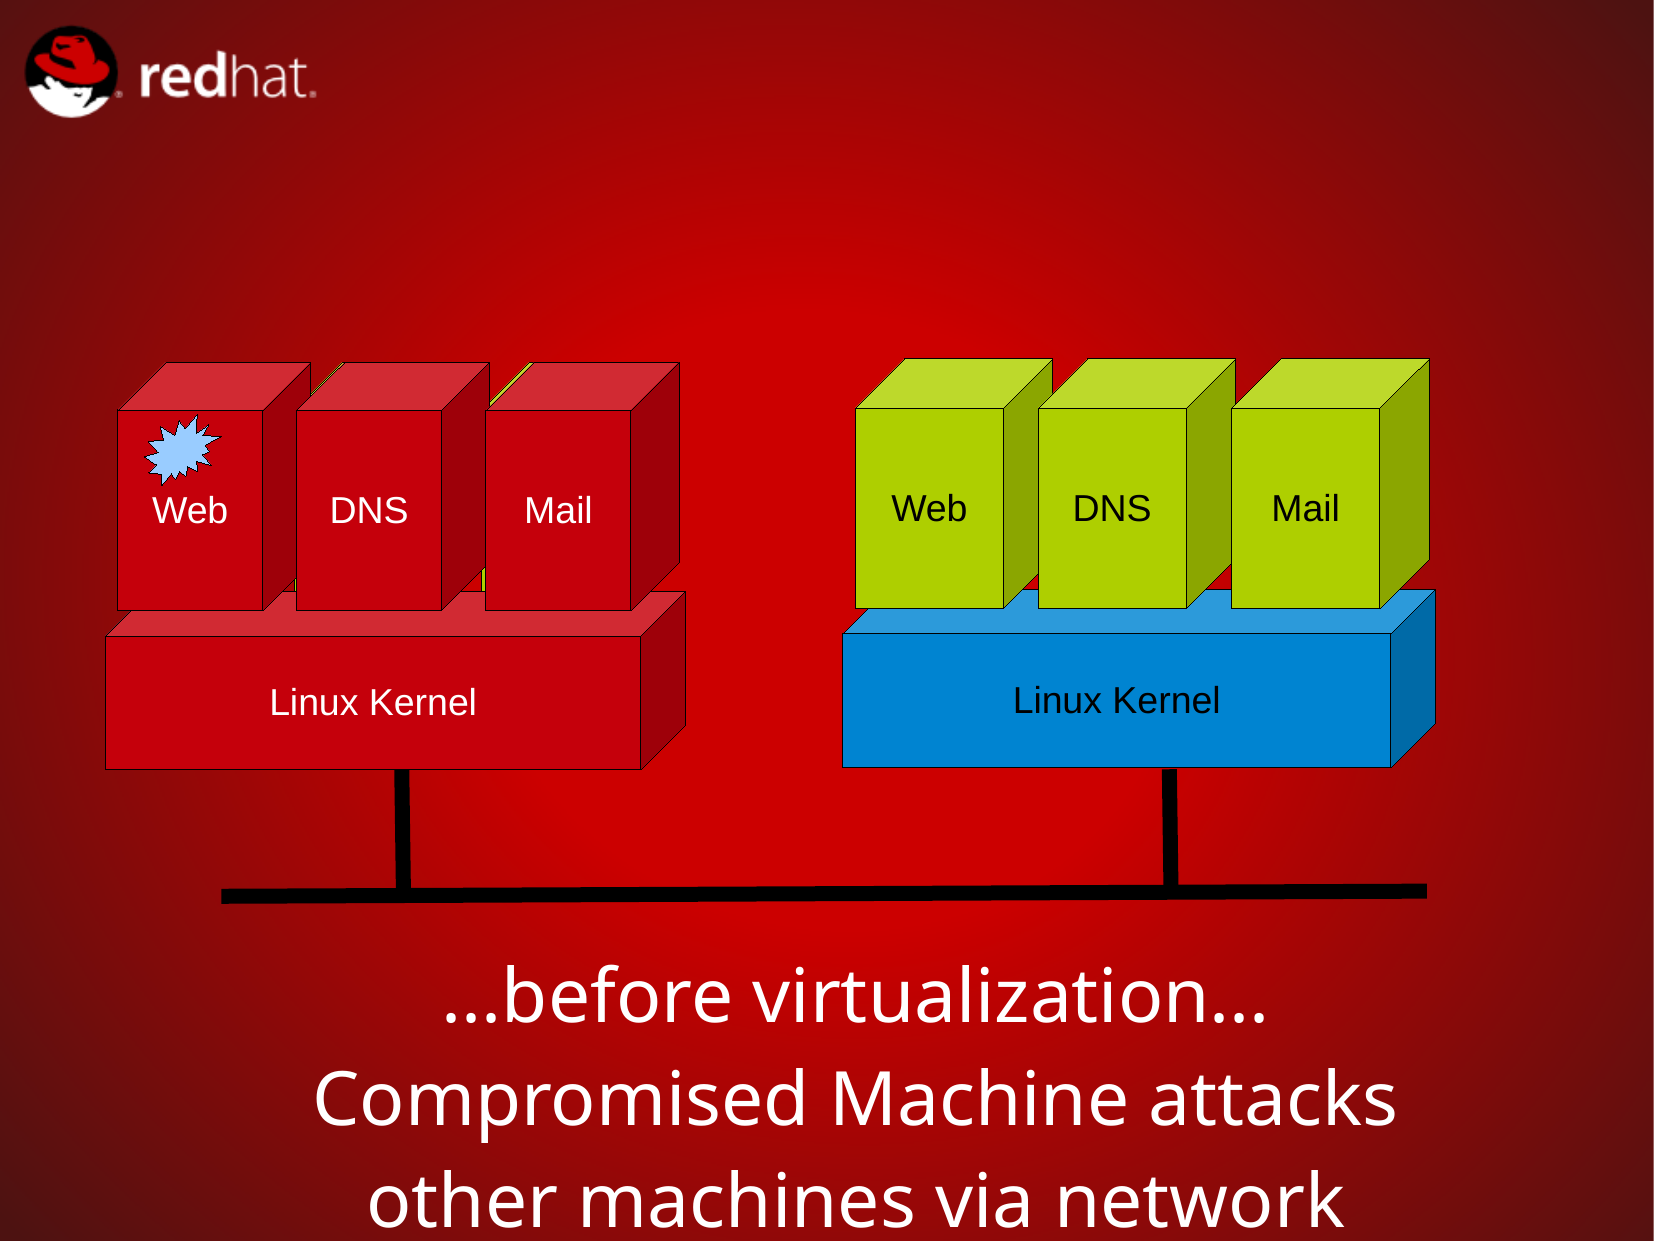

Web
DNS
Mail
Linux Kernel
Web
DNS
Mail
Web
DNS
Mail
Linux Kernel
Linux Kernel
...before virtualization...
Compromised Machine attacks other machines via network